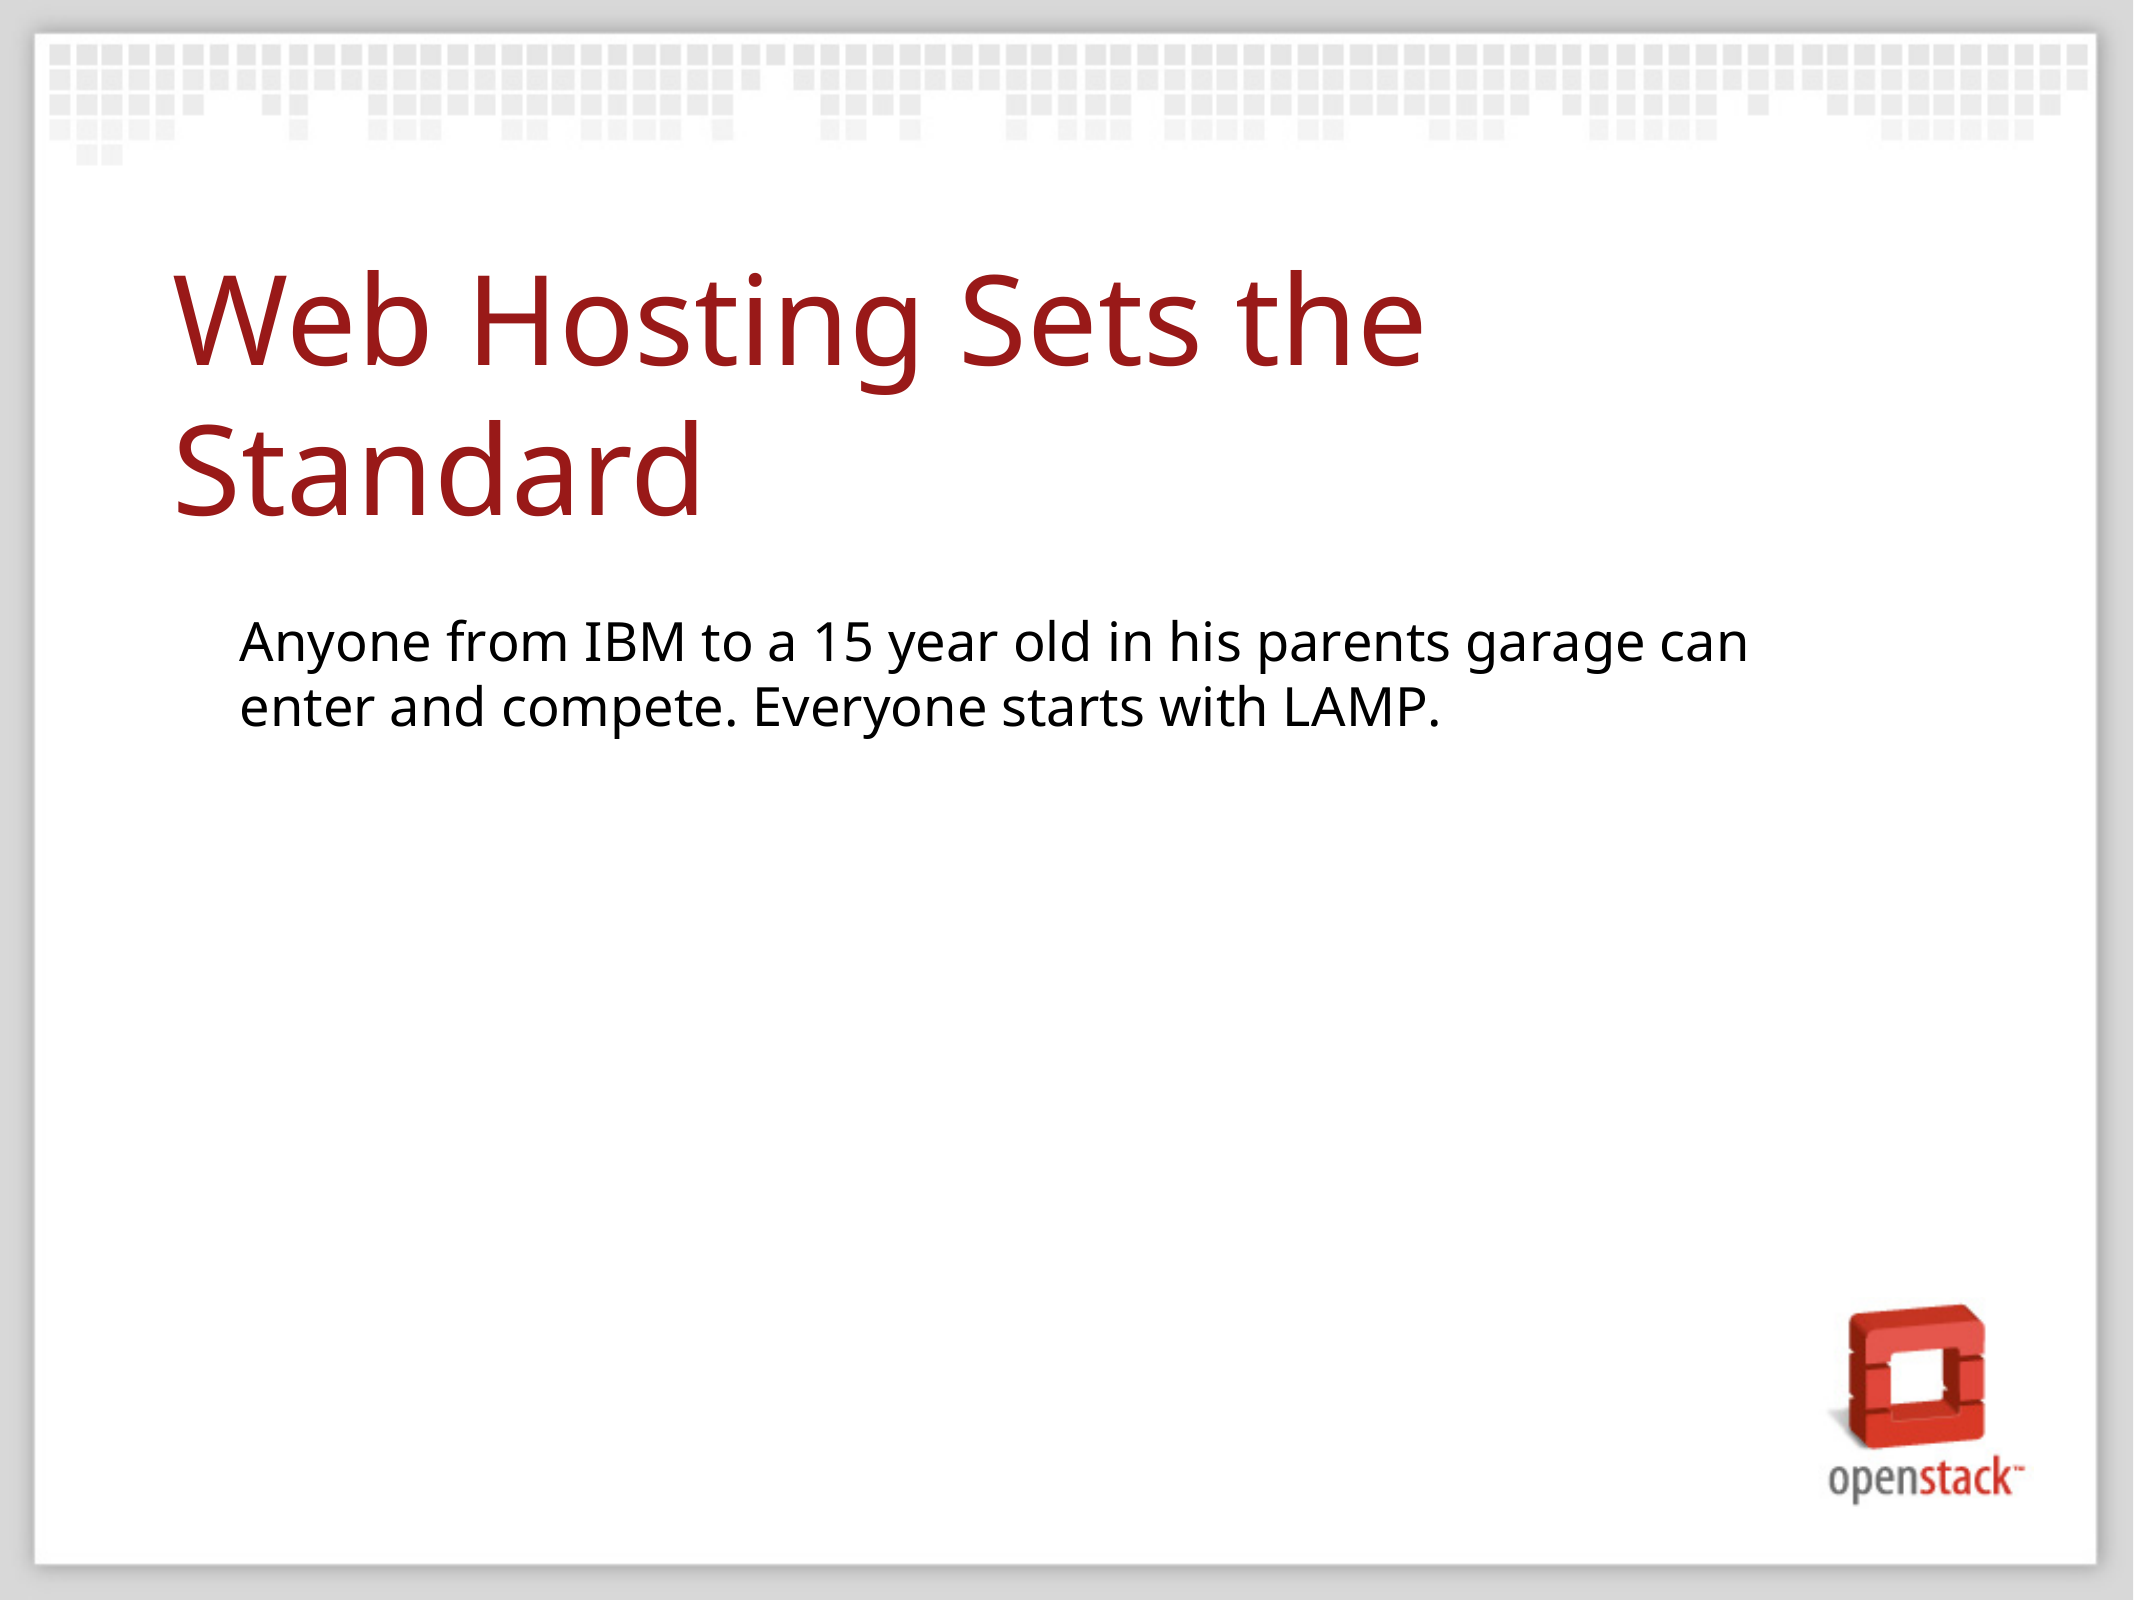

# Web Hosting Sets the Standard
Anyone from IBM to a 15 year old in his parents garage can enter and compete. Everyone starts with LAMP.